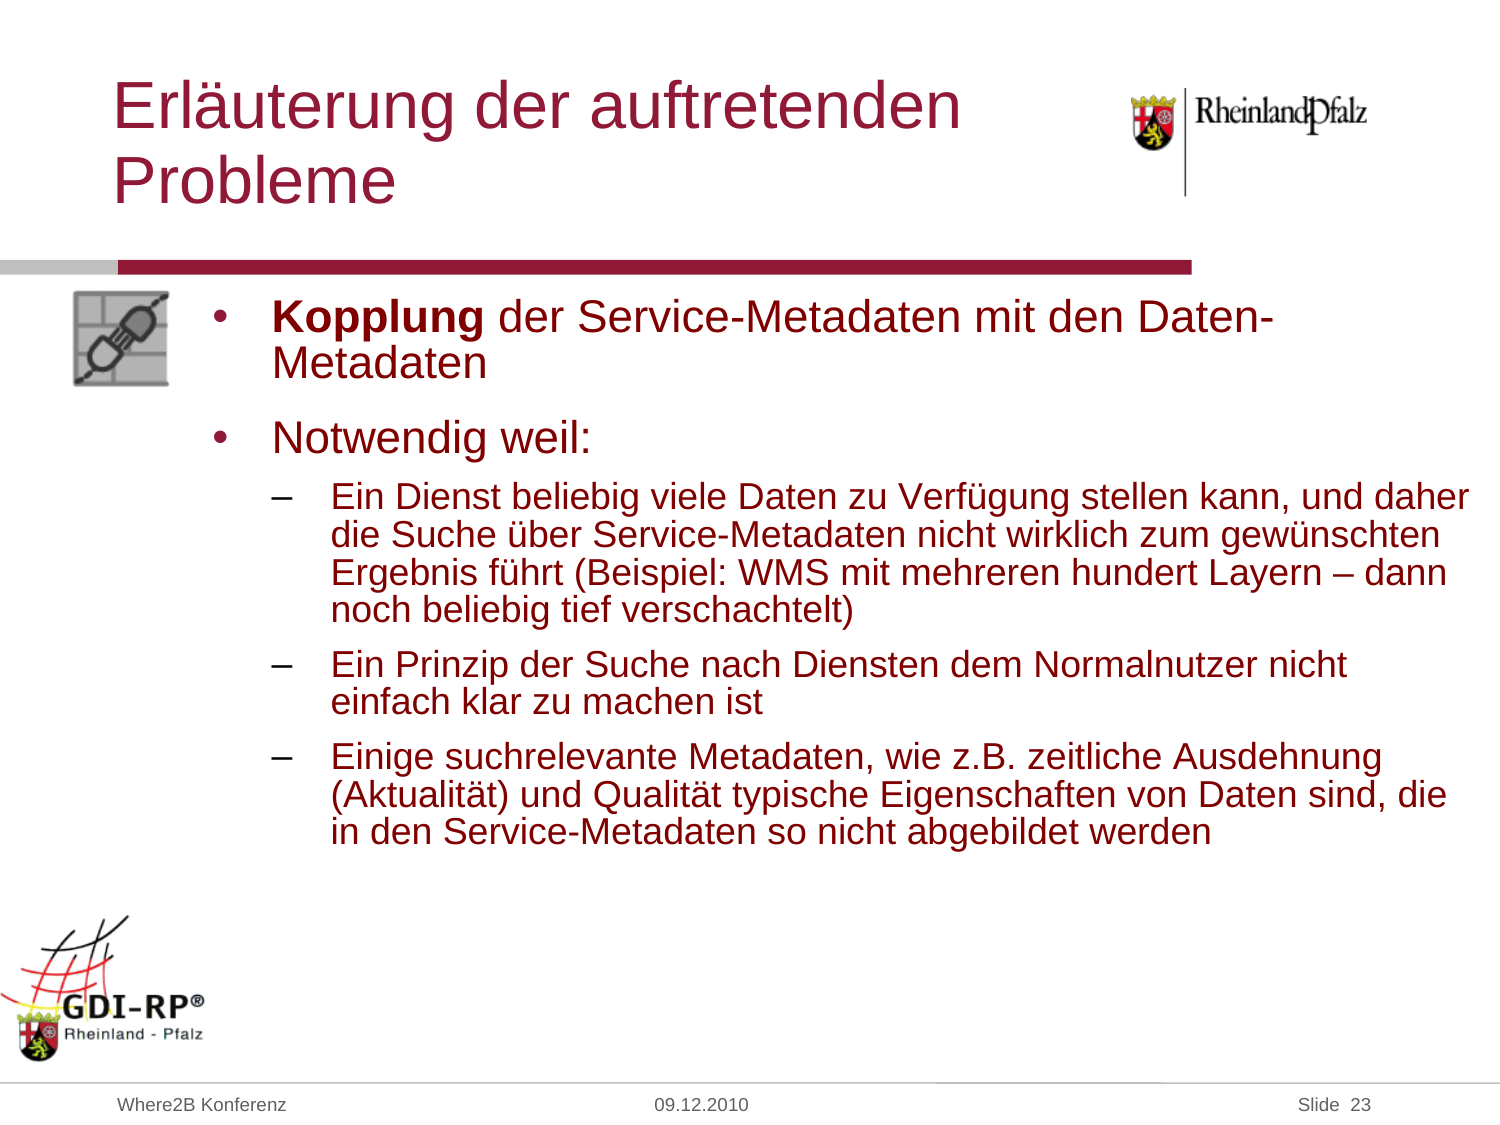

# Erläuterung der auftretenden Probleme
Kopplung der Service-Metadaten mit den Daten-Metadaten
Notwendig weil:
Ein Dienst beliebig viele Daten zu Verfügung stellen kann, und daher die Suche über Service-Metadaten nicht wirklich zum gewünschten Ergebnis führt (Beispiel: WMS mit mehreren hundert Layern – dann noch beliebig tief verschachtelt)
Ein Prinzip der Suche nach Diensten dem Normalnutzer nicht einfach klar zu machen ist
Einige suchrelevante Metadaten, wie z.B. zeitliche Ausdehnung (Aktualität) und Qualität typische Eigenschaften von Daten sind, die in den Service-Metadaten so nicht abgebildet werden